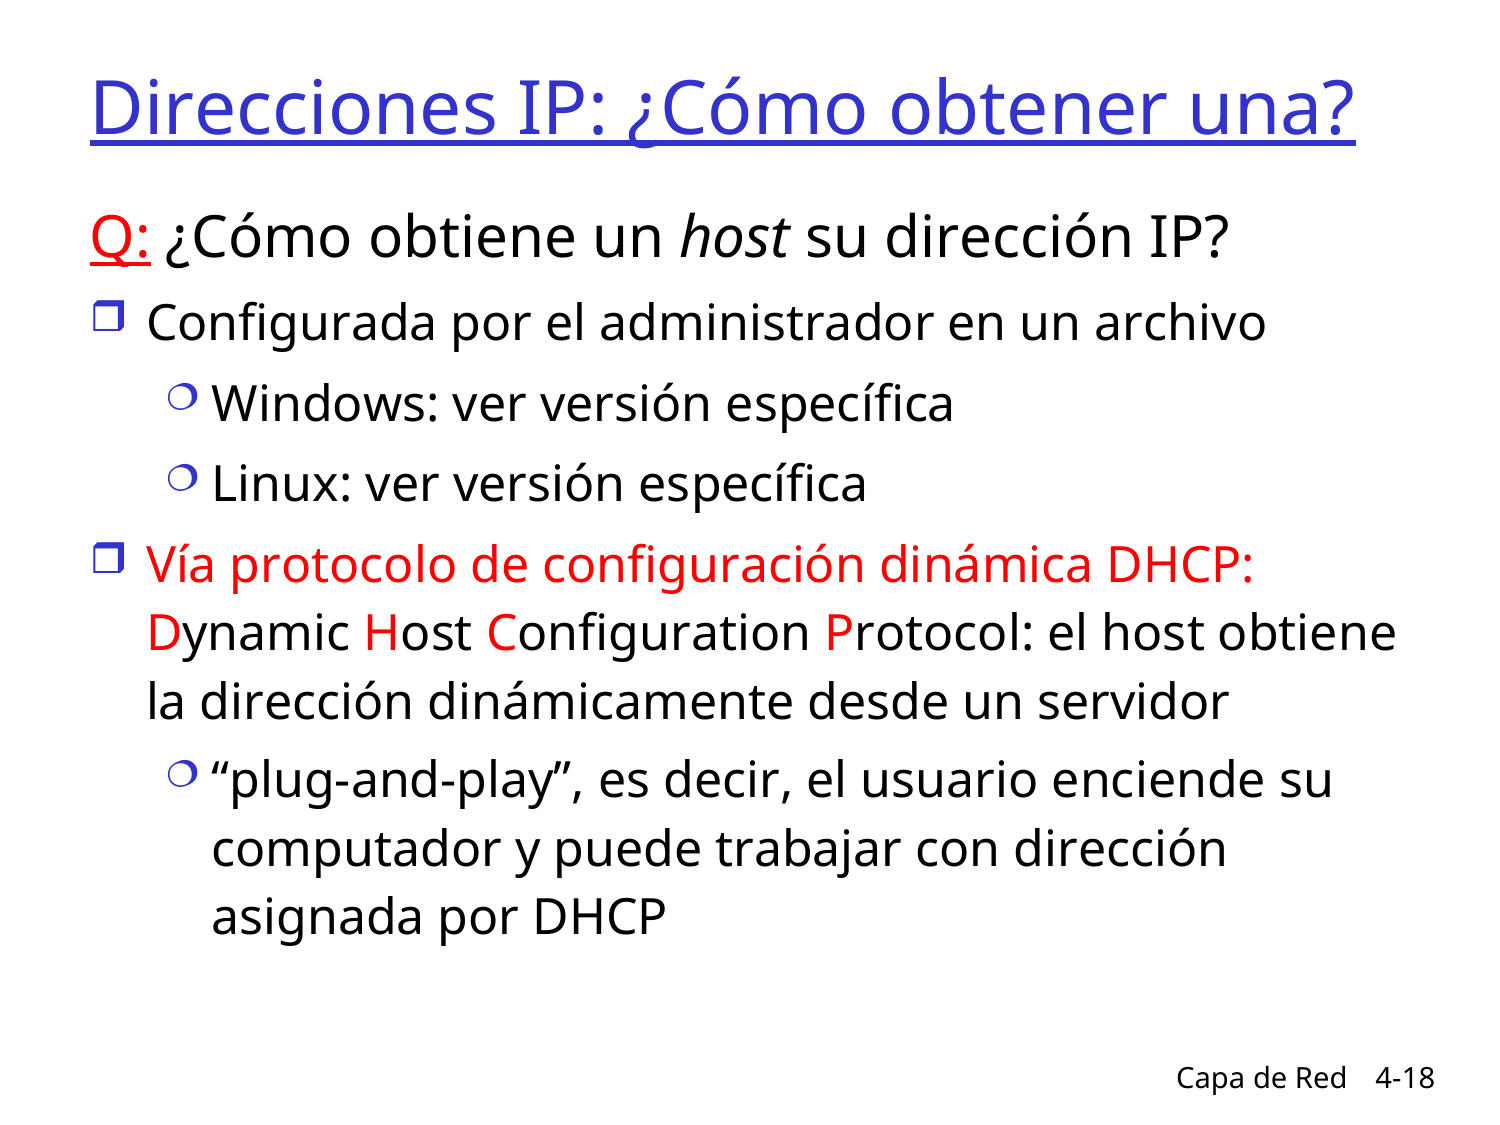

# Direcciones IP: ¿Cómo obtener una?
Q: ¿Cómo obtiene un host su dirección IP?
Configurada por el administrador en un archivo
Windows: ver versión específica
Linux: ver versión específica
Vía protocolo de configuración dinámica DHCP: Dynamic Host Configuration Protocol: el host obtiene la dirección dinámicamente desde un servidor
“plug-and-play”, es decir, el usuario enciende su computador y puede trabajar con dirección asignada por DHCP
18